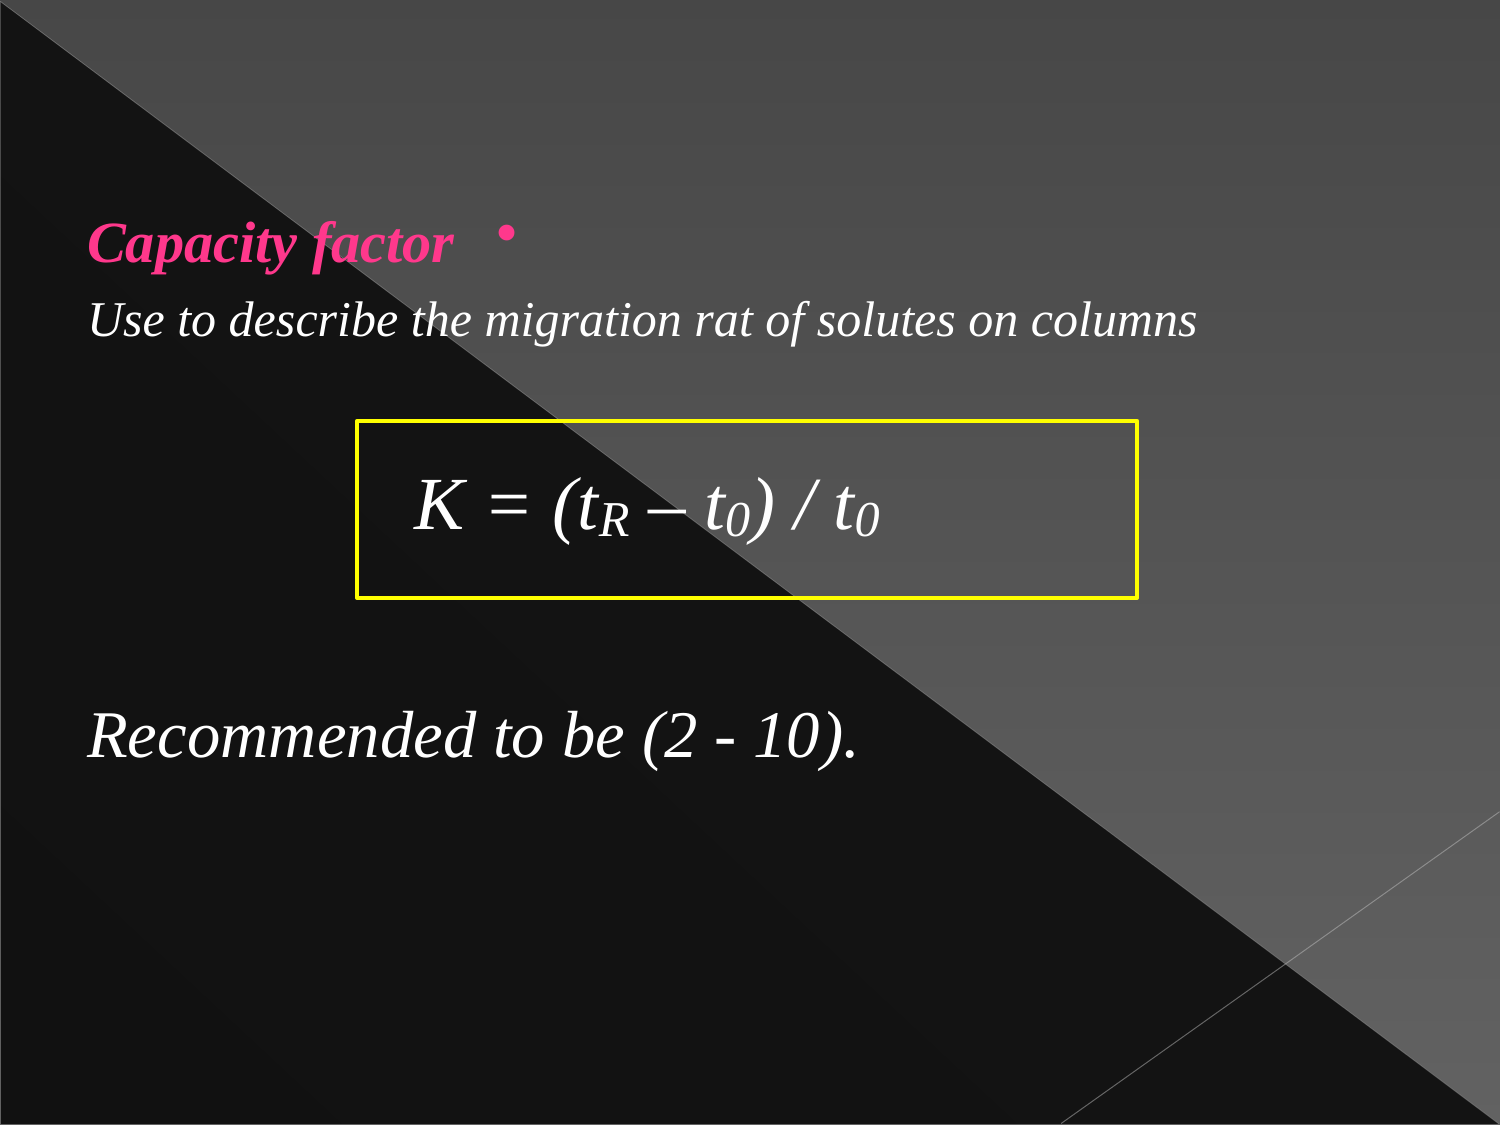

# Capacity factor
Use to describe the migration rat of solutes on columns
 K = (tR – t0) / t0
.(Recommended to be (2 - 10